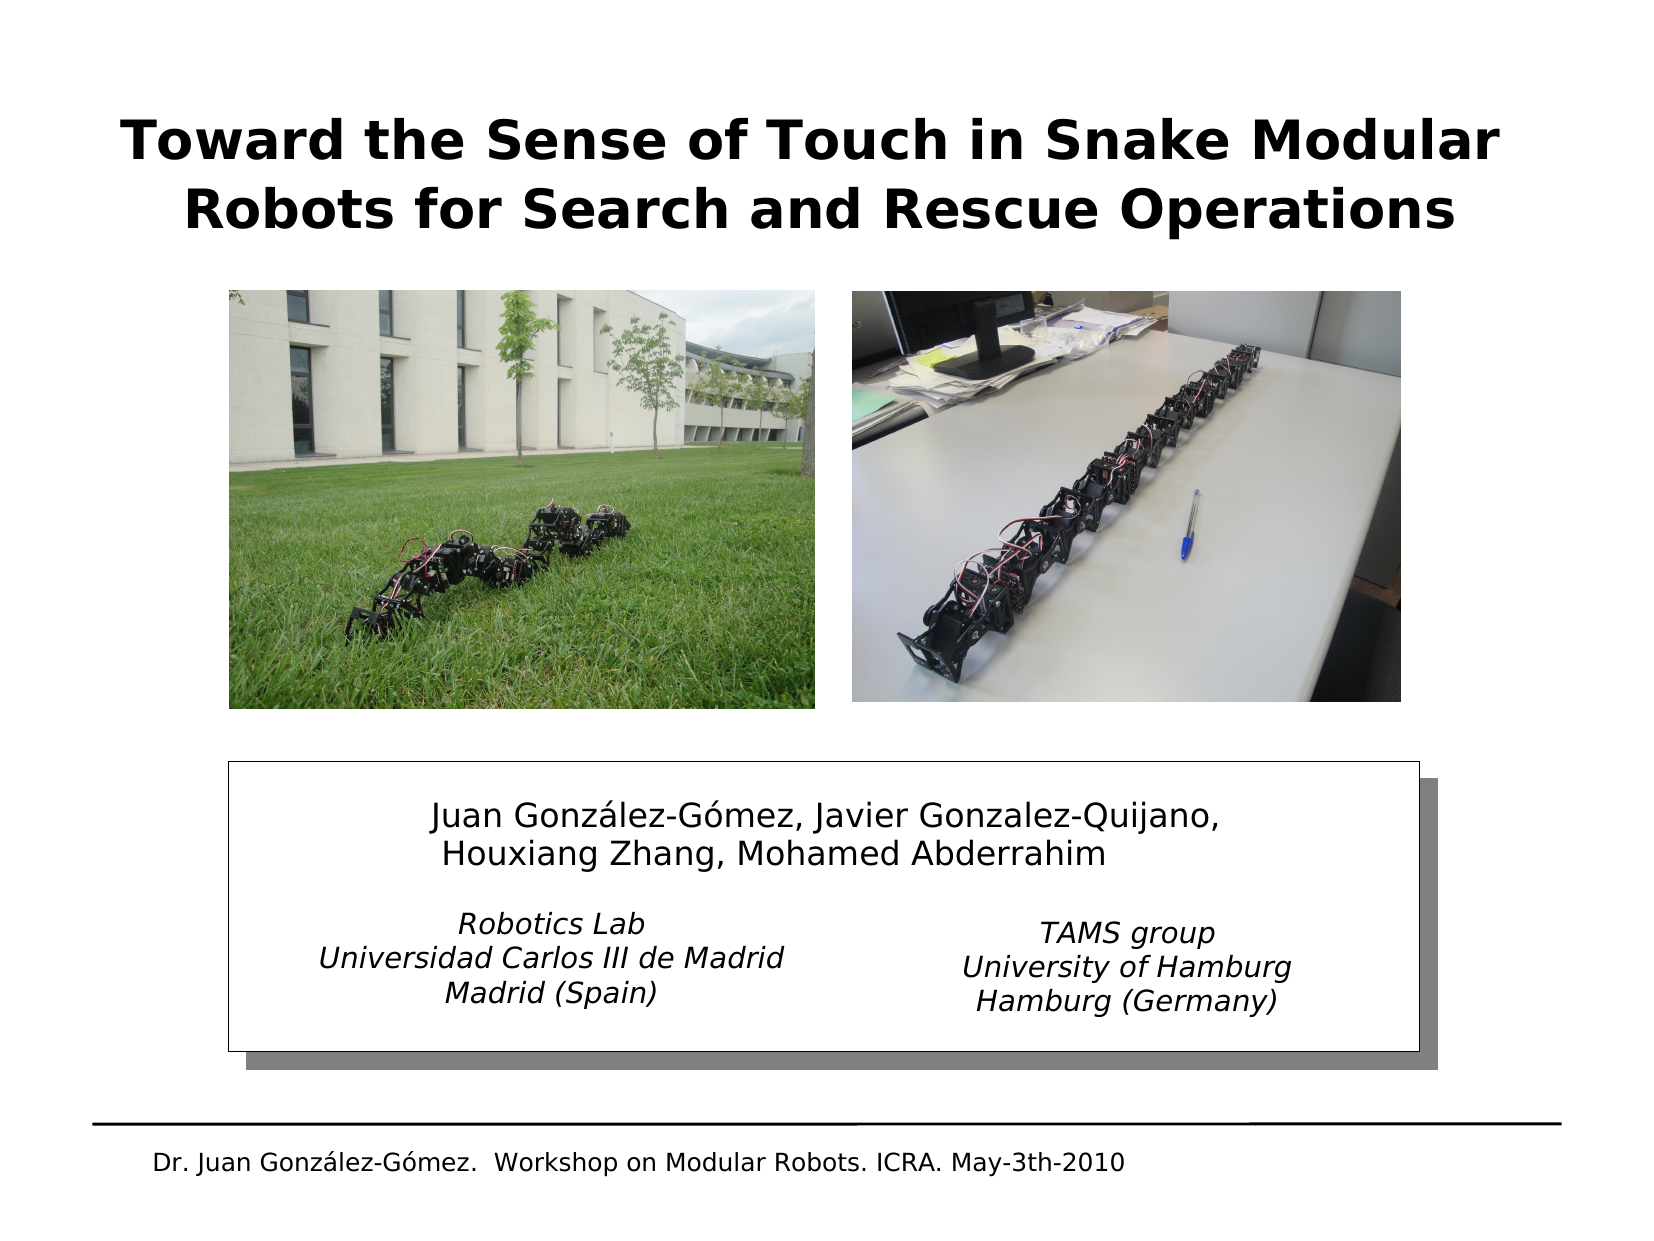

Toward the Sense of Touch in Snake Modular
Robots for Search and Rescue Operations
Juan González-Gómez, Javier Gonzalez-Quijano,
 Houxiang Zhang, Mohamed Abderrahim
Robotics Lab
Universidad Carlos III de Madrid
Madrid (Spain)
TAMS group
University of Hamburg
Hamburg (Germany)
Dr. Juan González-Gómez. Workshop on Modular Robots. ICRA. May-3th-2010